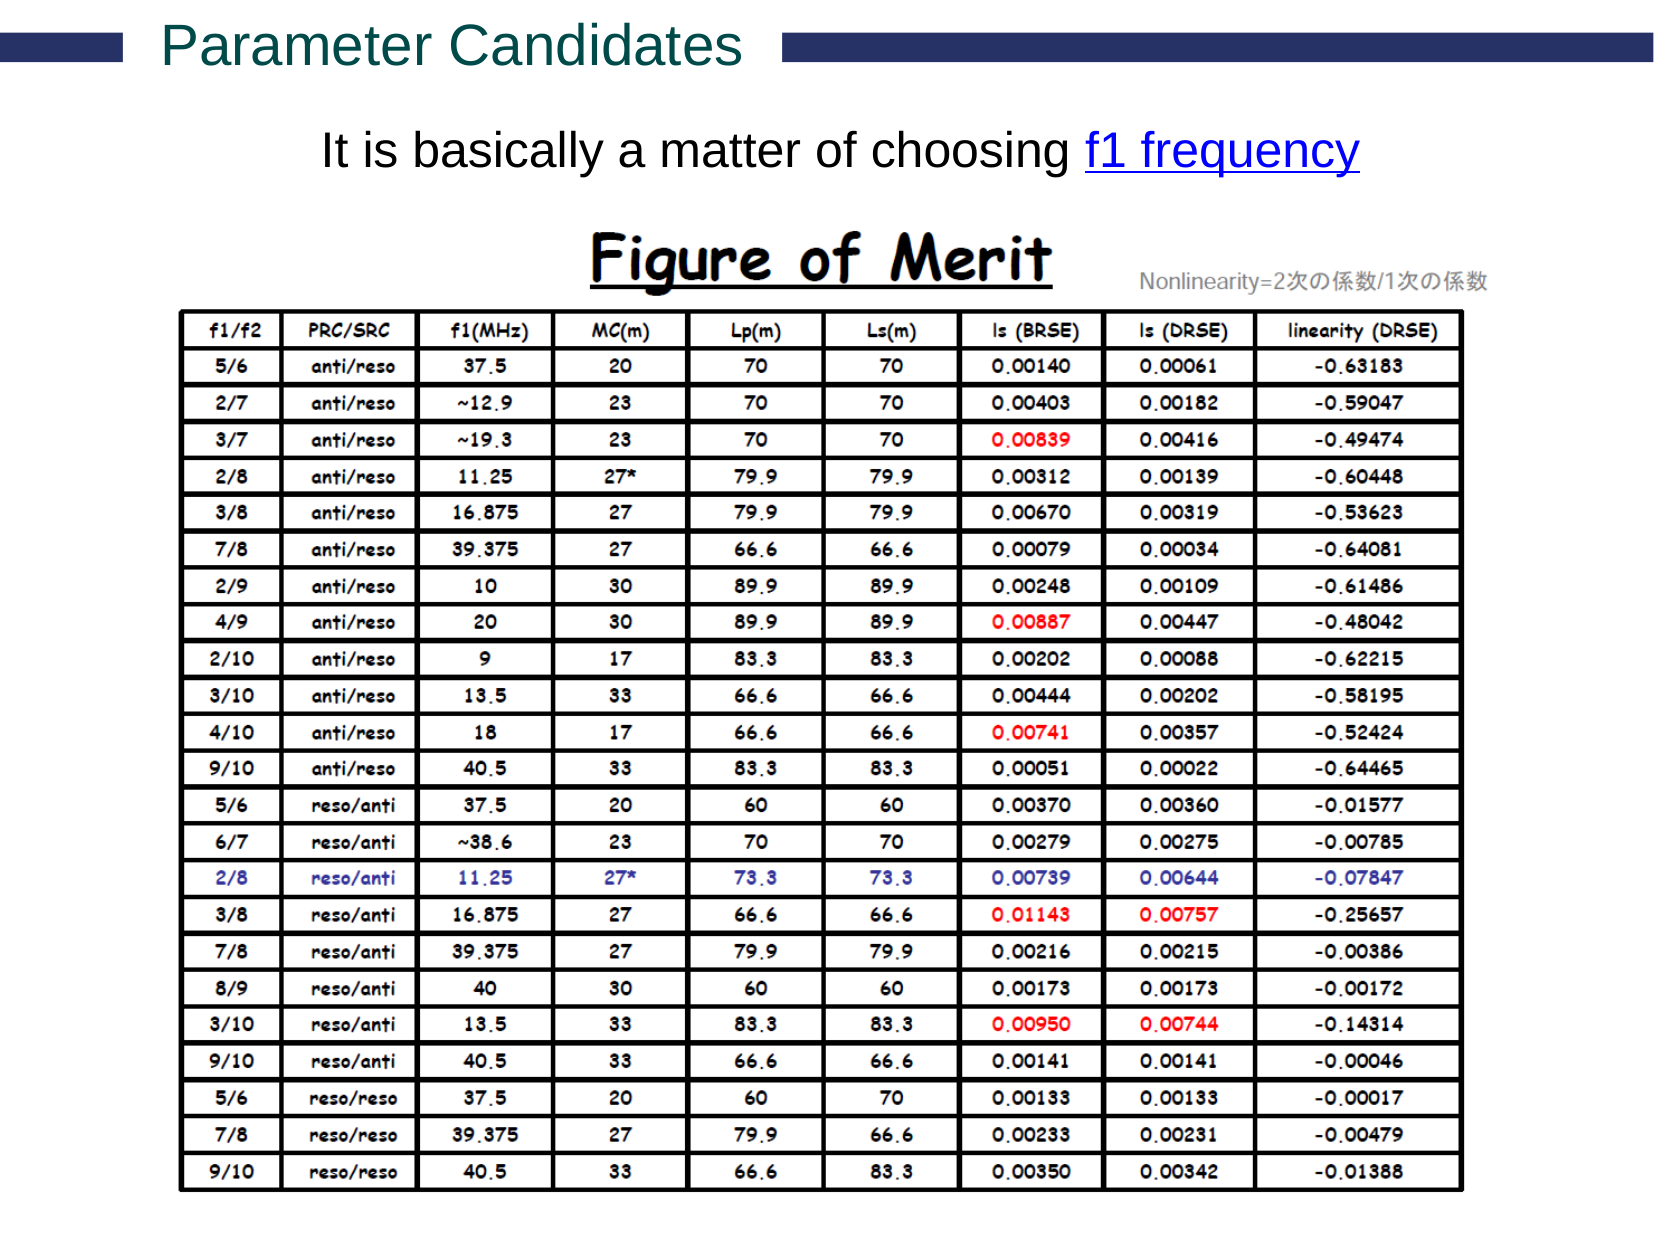

# Parameter Candidates
It is basically a matter of choosing f1 frequency